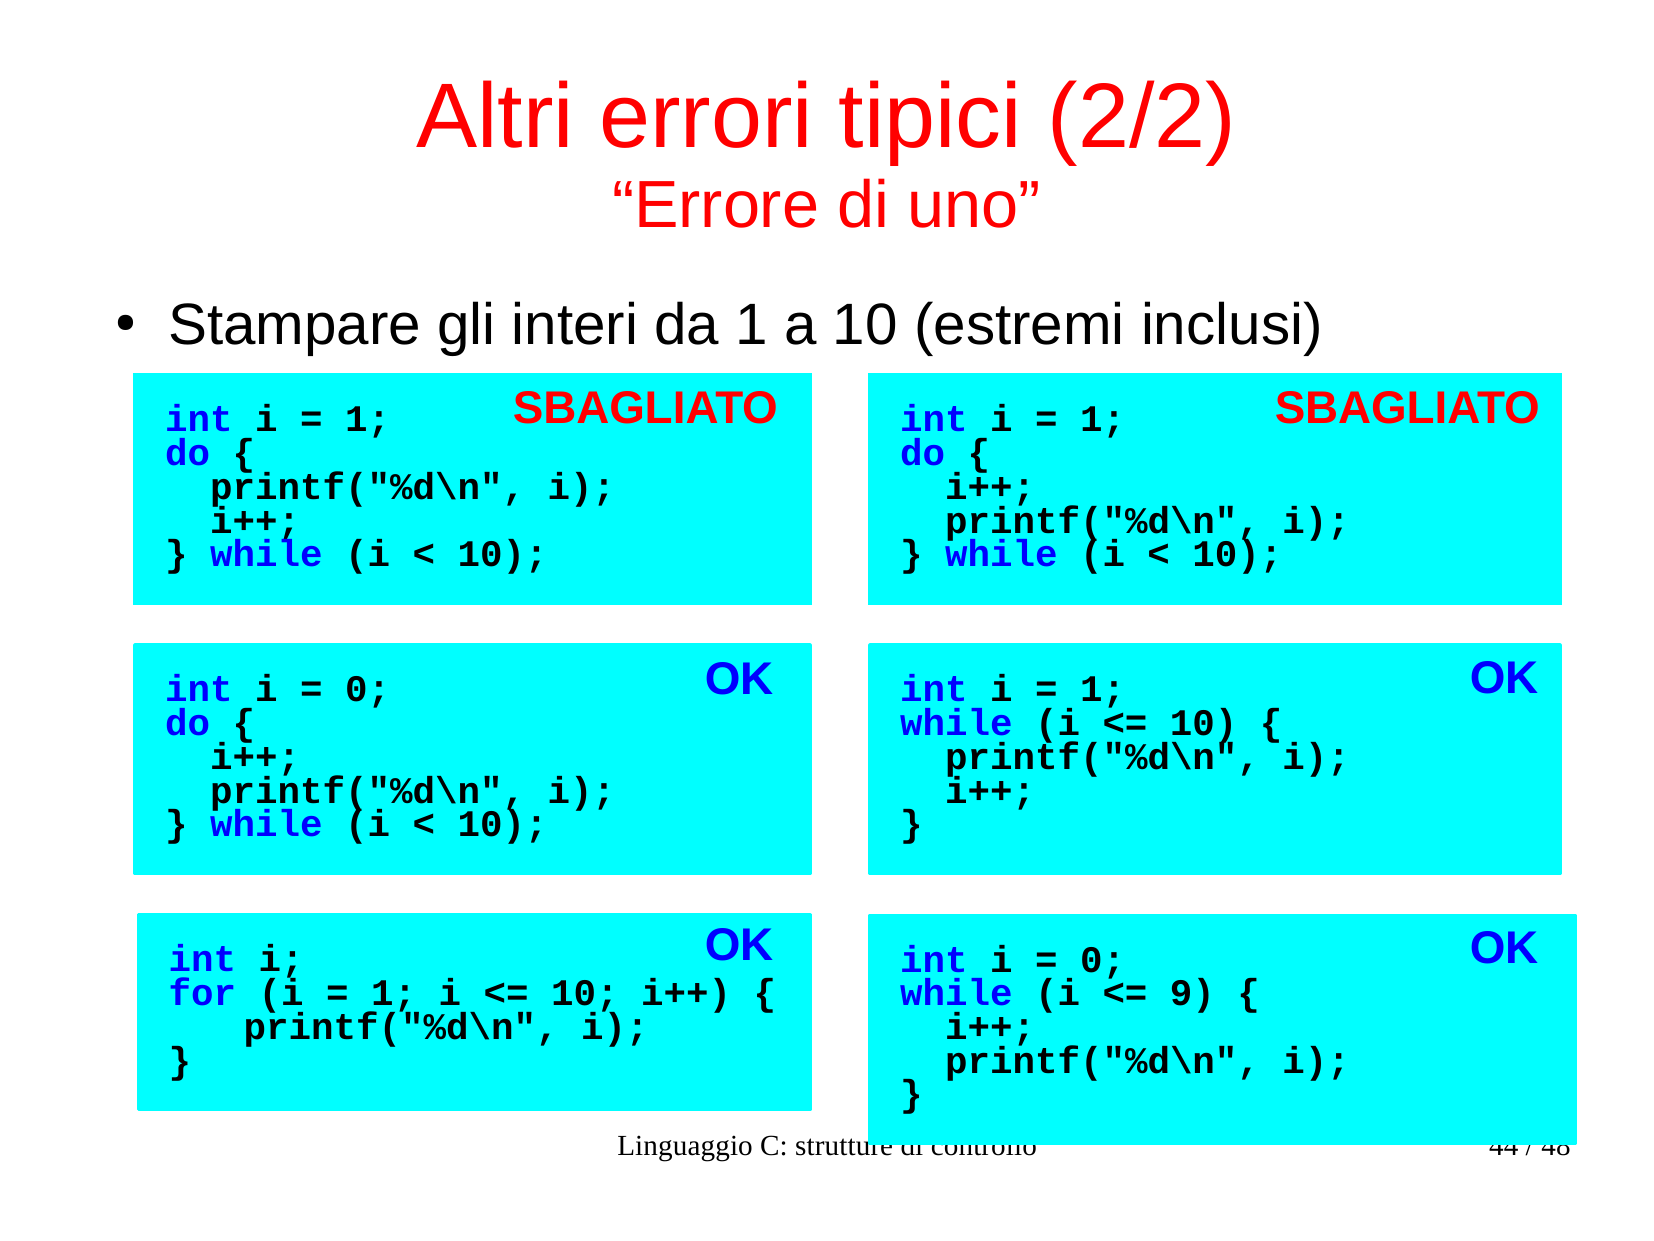

# Altri errori tipici (2/2) “Errore di uno”
Stampare gli interi da 1 a 10 (estremi inclusi)
int i = 1;
do {
 printf("%d\n", i);
 i++;
} while (i < 10);
int i = 1;
do {
 i++;
 printf("%d\n", i);
} while (i < 10);
SBAGLIATO
SBAGLIATO
int i = 0;
do {
 i++;
 printf("%d\n", i);
} while (i < 10);
int i = 1;
while (i <= 10) {
 printf("%d\n", i);
 i++;
}
OK
OK
OK
int i;
for (i = 1; i <= 10; i++) {
 	printf("%d\n", i);
}
OK
int i = 0;
while (i <= 9) {
 i++;
 printf("%d\n", i);
}
Linguaggio C: strutture di controllo
44